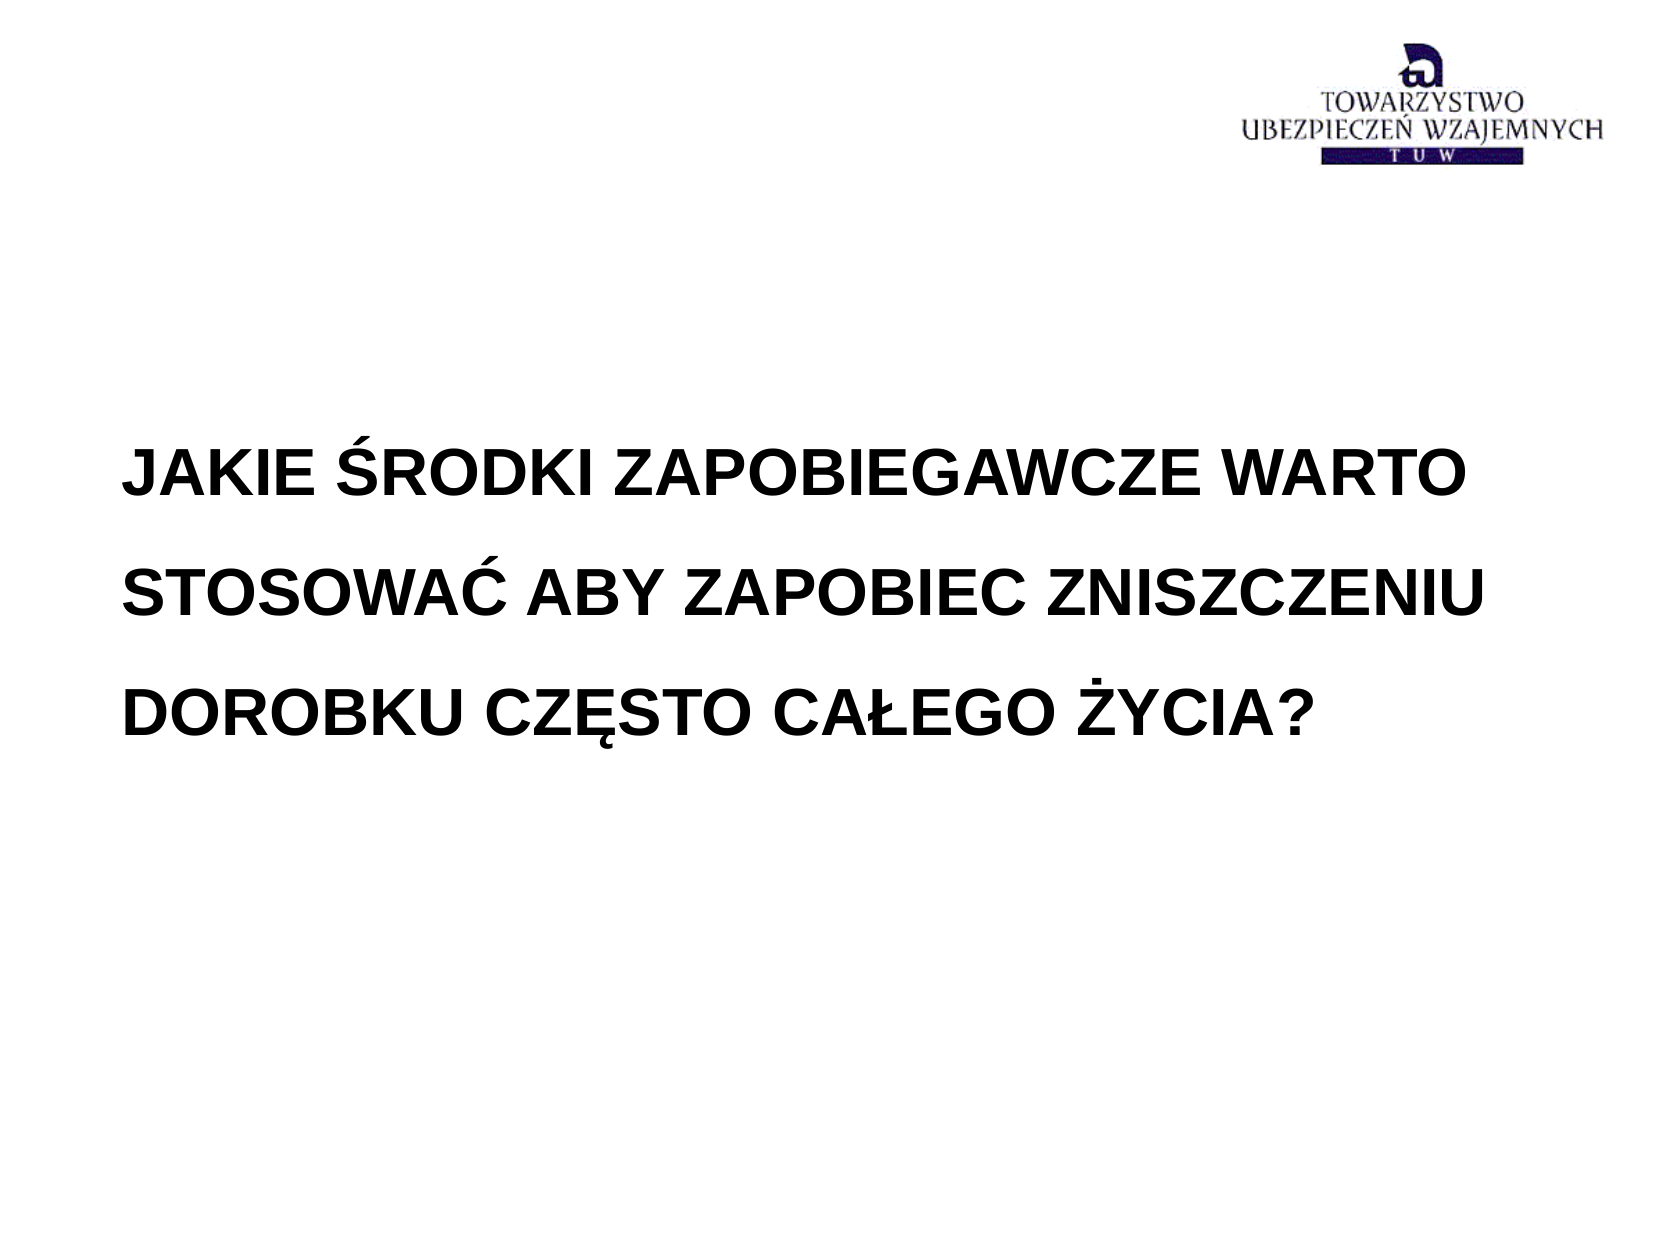

JAKIE ŚRODKI ZAPOBIEGAWCZE WARTO STOSOWAĆ ABY ZAPOBIEC ZNISZCZENIU DOROBKU CZĘSTO CAŁEGO ŻYCIA?